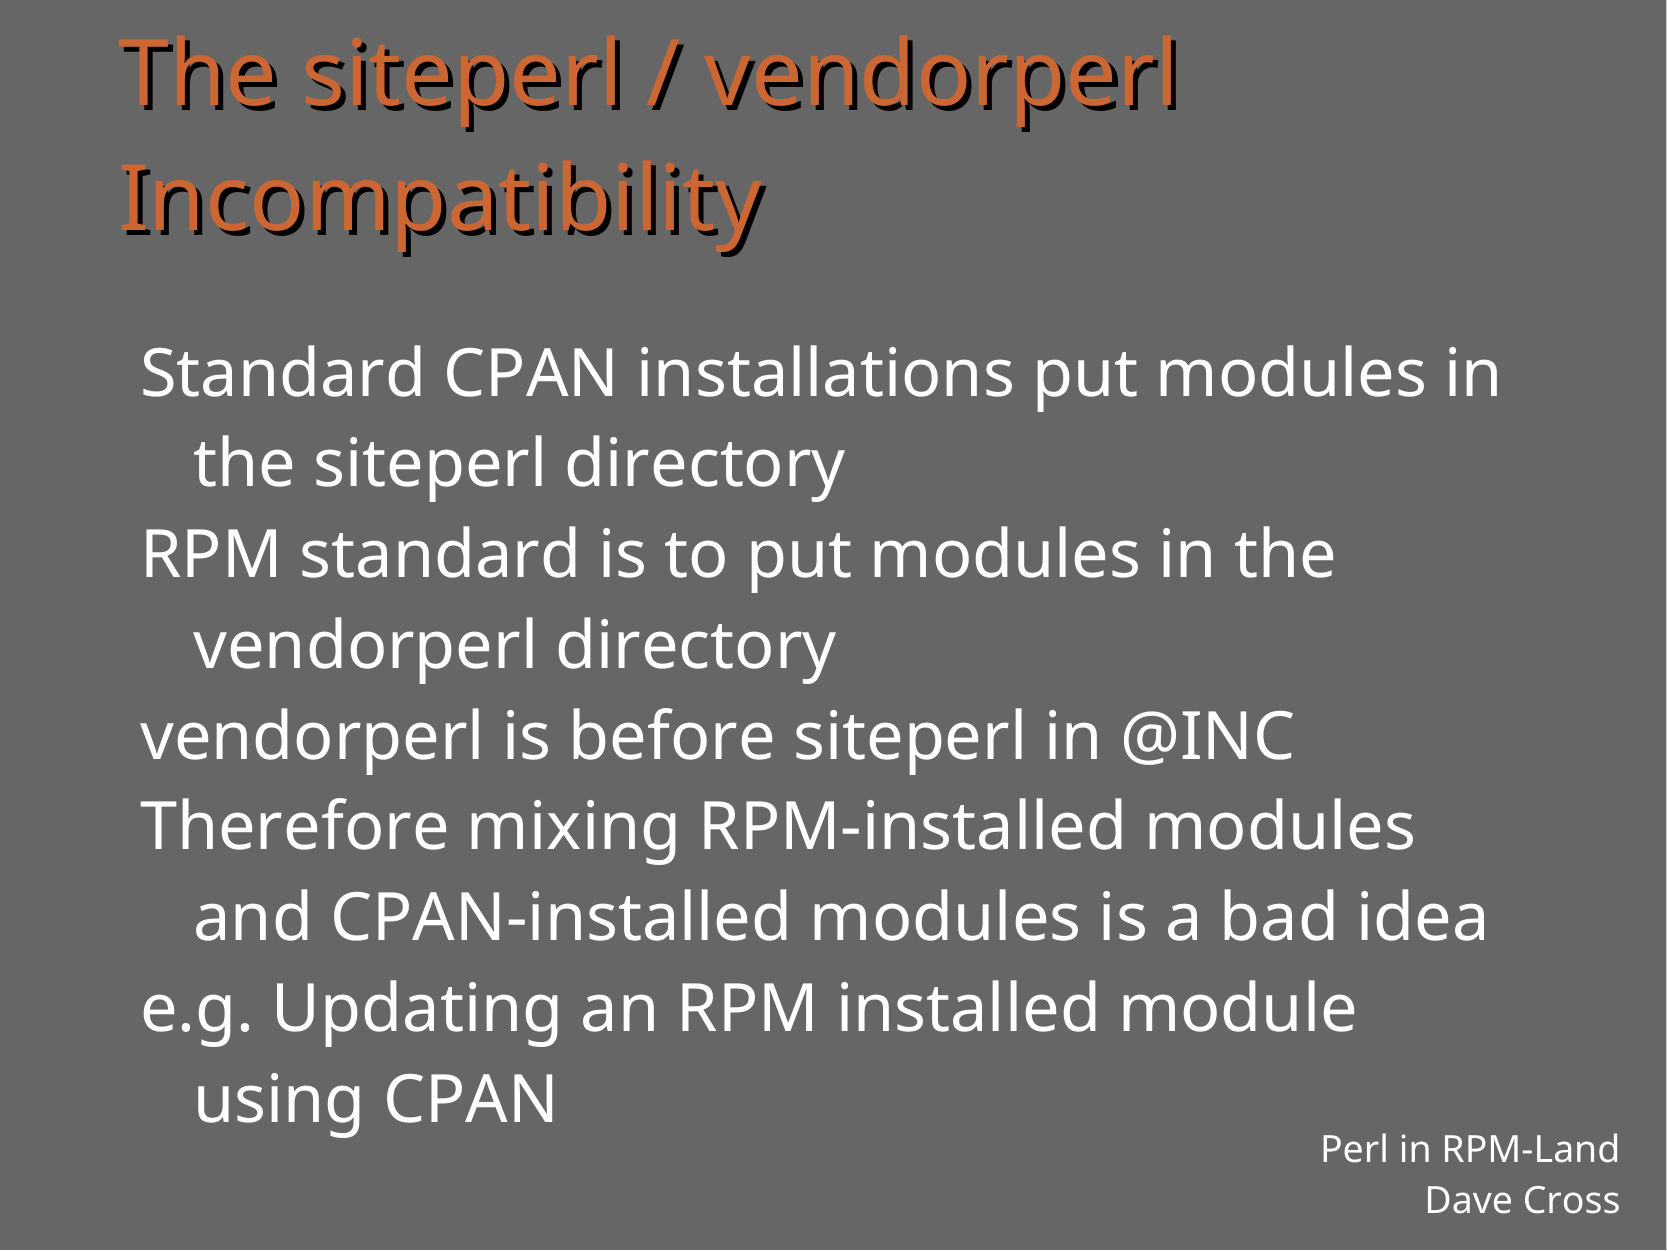

# The siteperl / vendorperl Incompatibility
Standard CPAN installations put modules in the siteperl directory
RPM standard is to put modules in the vendorperl directory
vendorperl is before siteperl in @INC
Therefore mixing RPM-installed modules and CPAN-installed modules is a bad idea
e.g. Updating an RPM installed module using CPAN